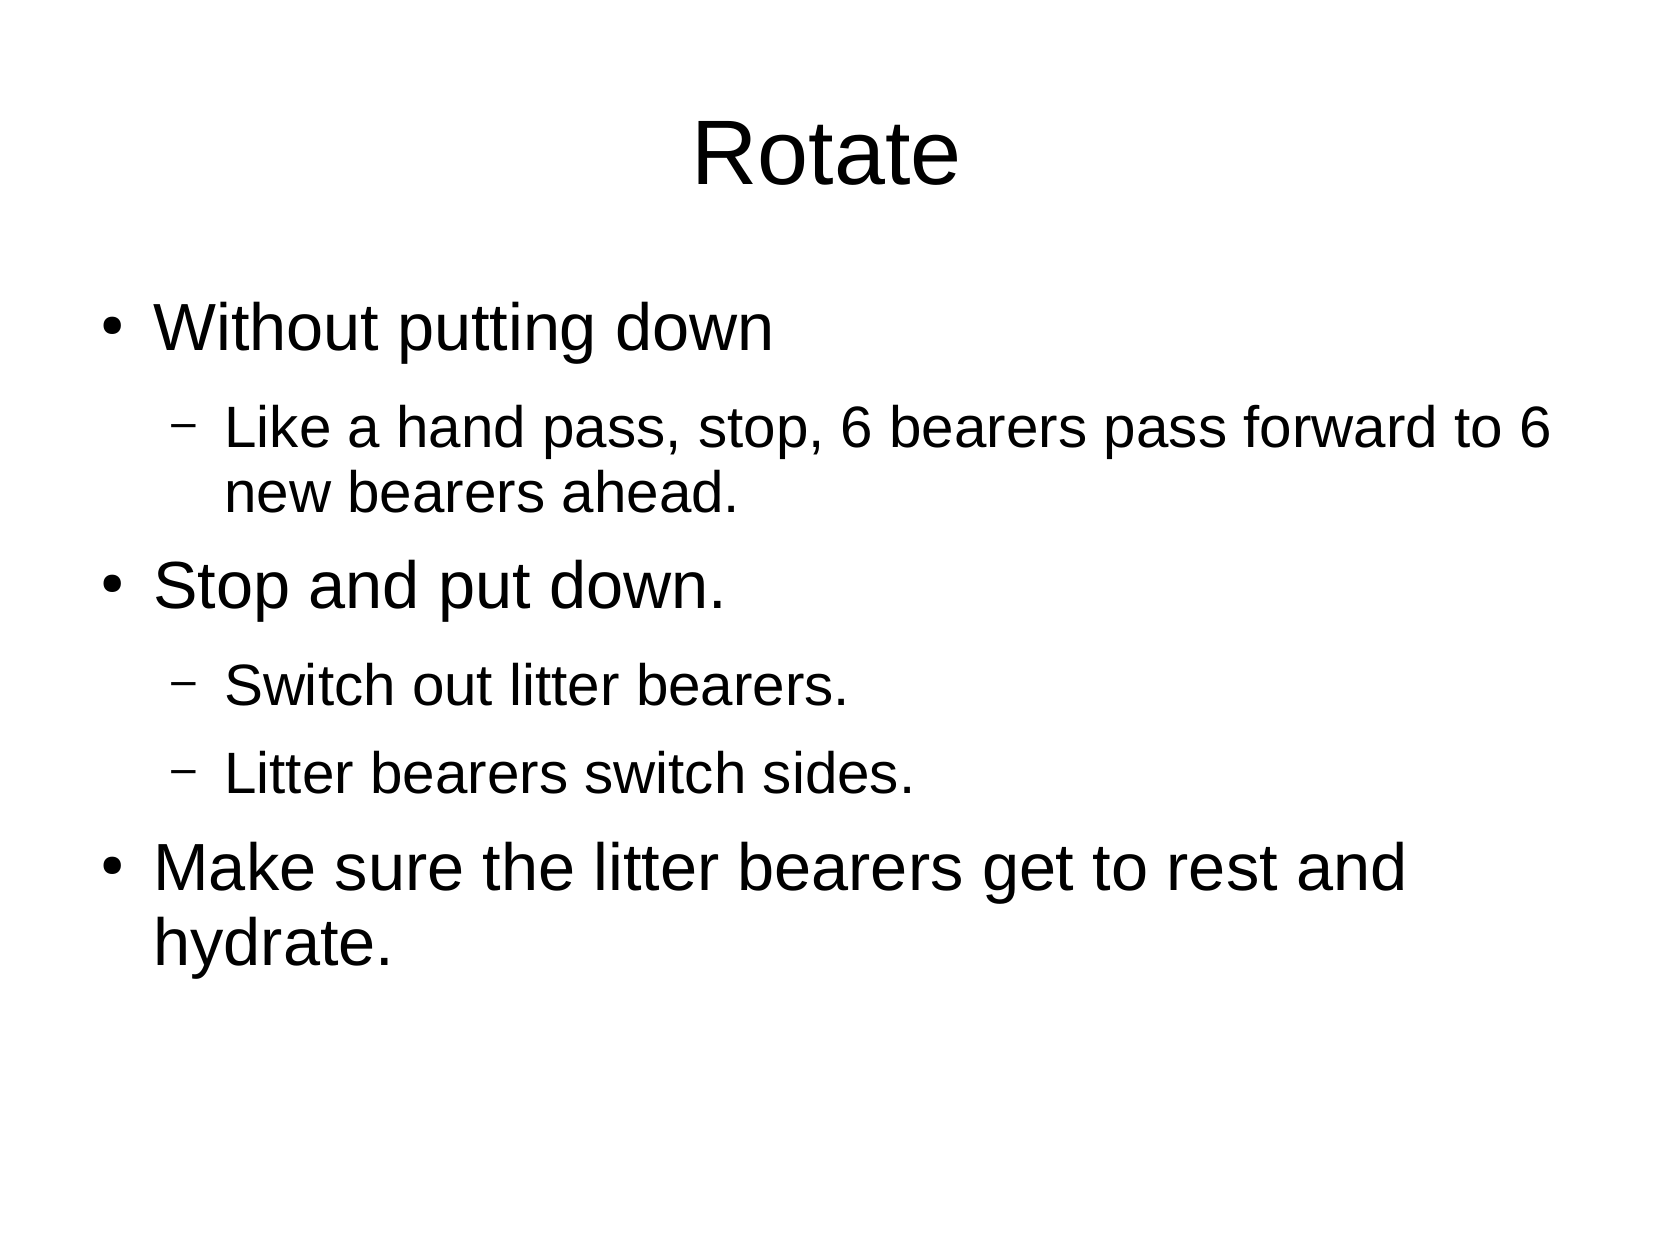

# Rotate
Without putting down
Like a hand pass, stop, 6 bearers pass forward to 6 new bearers ahead.
Stop and put down.
Switch out litter bearers.
Litter bearers switch sides.
Make sure the litter bearers get to rest and hydrate.